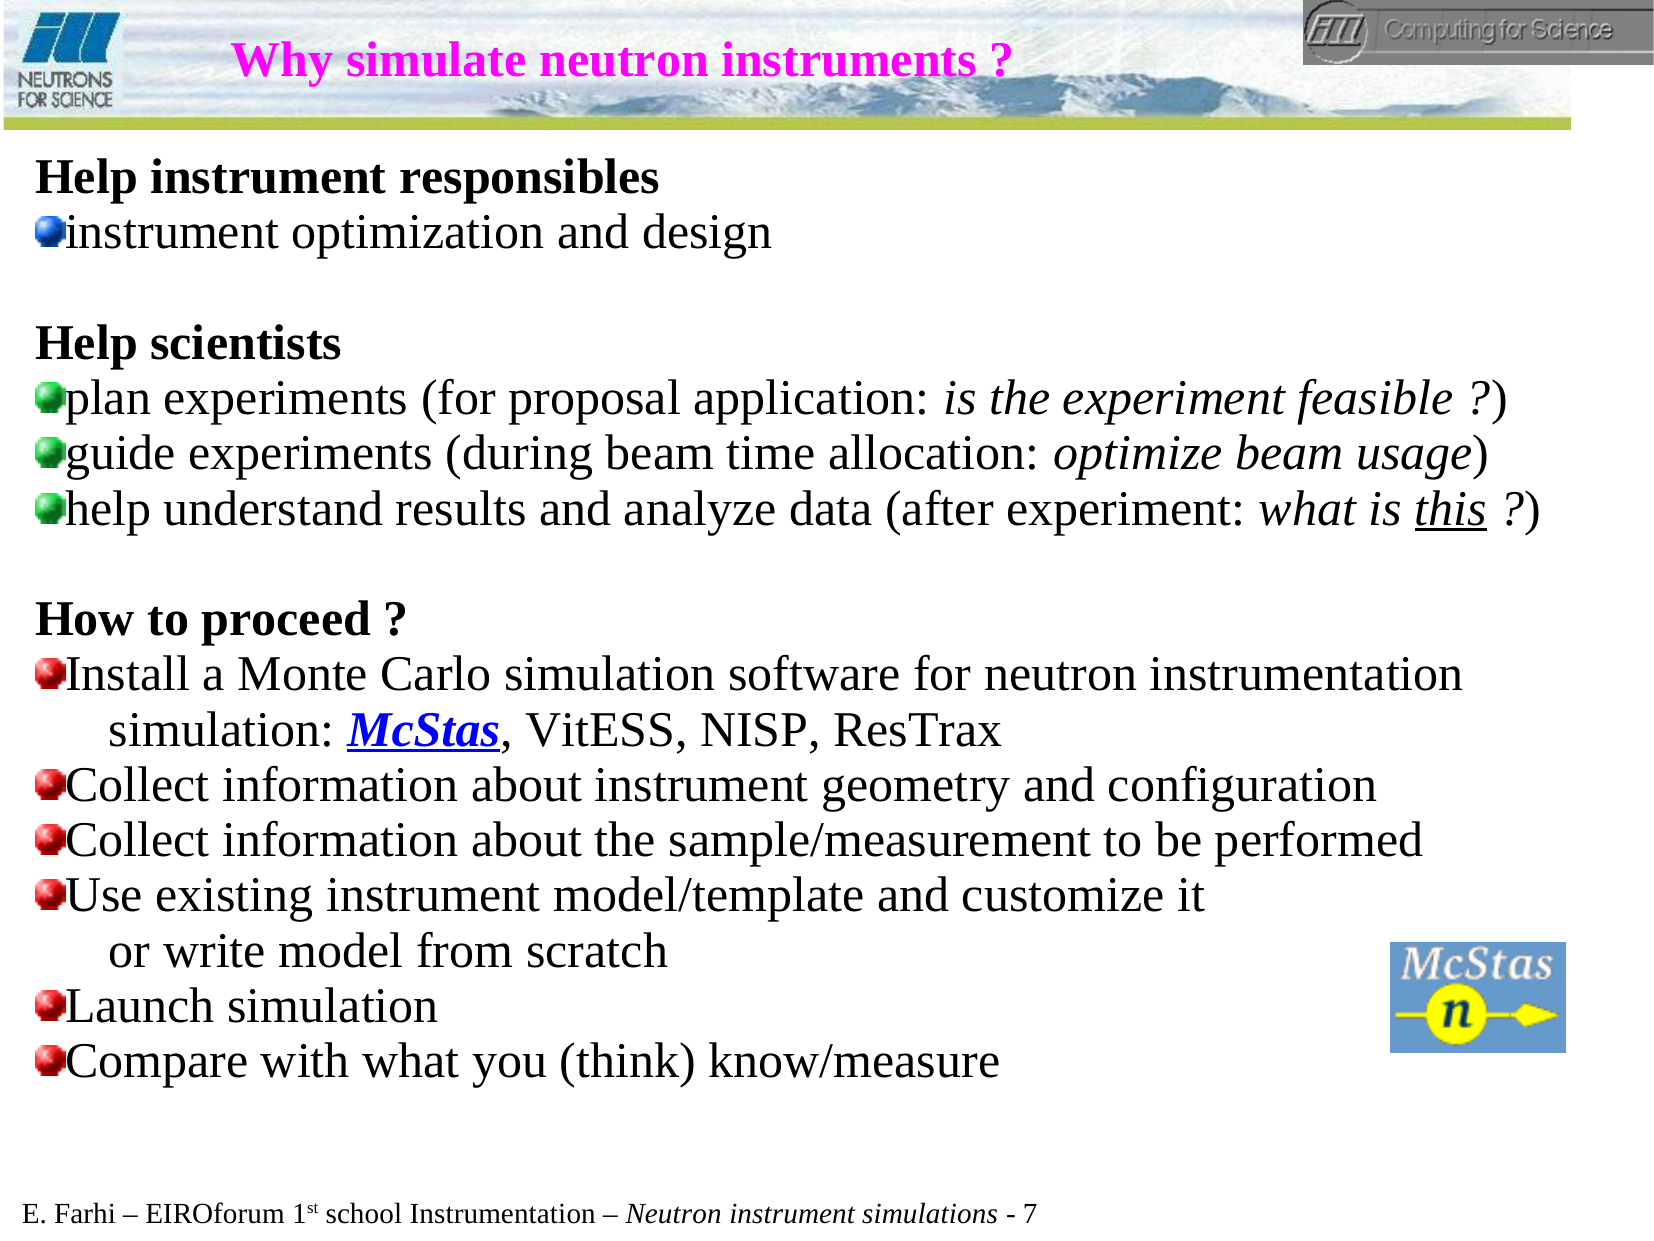

Why simulate neutron instruments ?
Help instrument responsibles
instrument optimization and design
Help scientists
plan experiments (for proposal application: is the experiment feasible ?)
guide experiments (during beam time allocation: optimize beam usage)
help understand results and analyze data (after experiment: what is this ?)
How to proceed ?
Install a Monte Carlo simulation software for neutron instrumentation
	simulation: McStas, VitESS, NISP, ResTrax
Collect information about instrument geometry and configuration
Collect information about the sample/measurement to be performed
Use existing instrument model/template and customize it
	or write model from scratch
Launch simulation
Compare with what you (think) know/measure